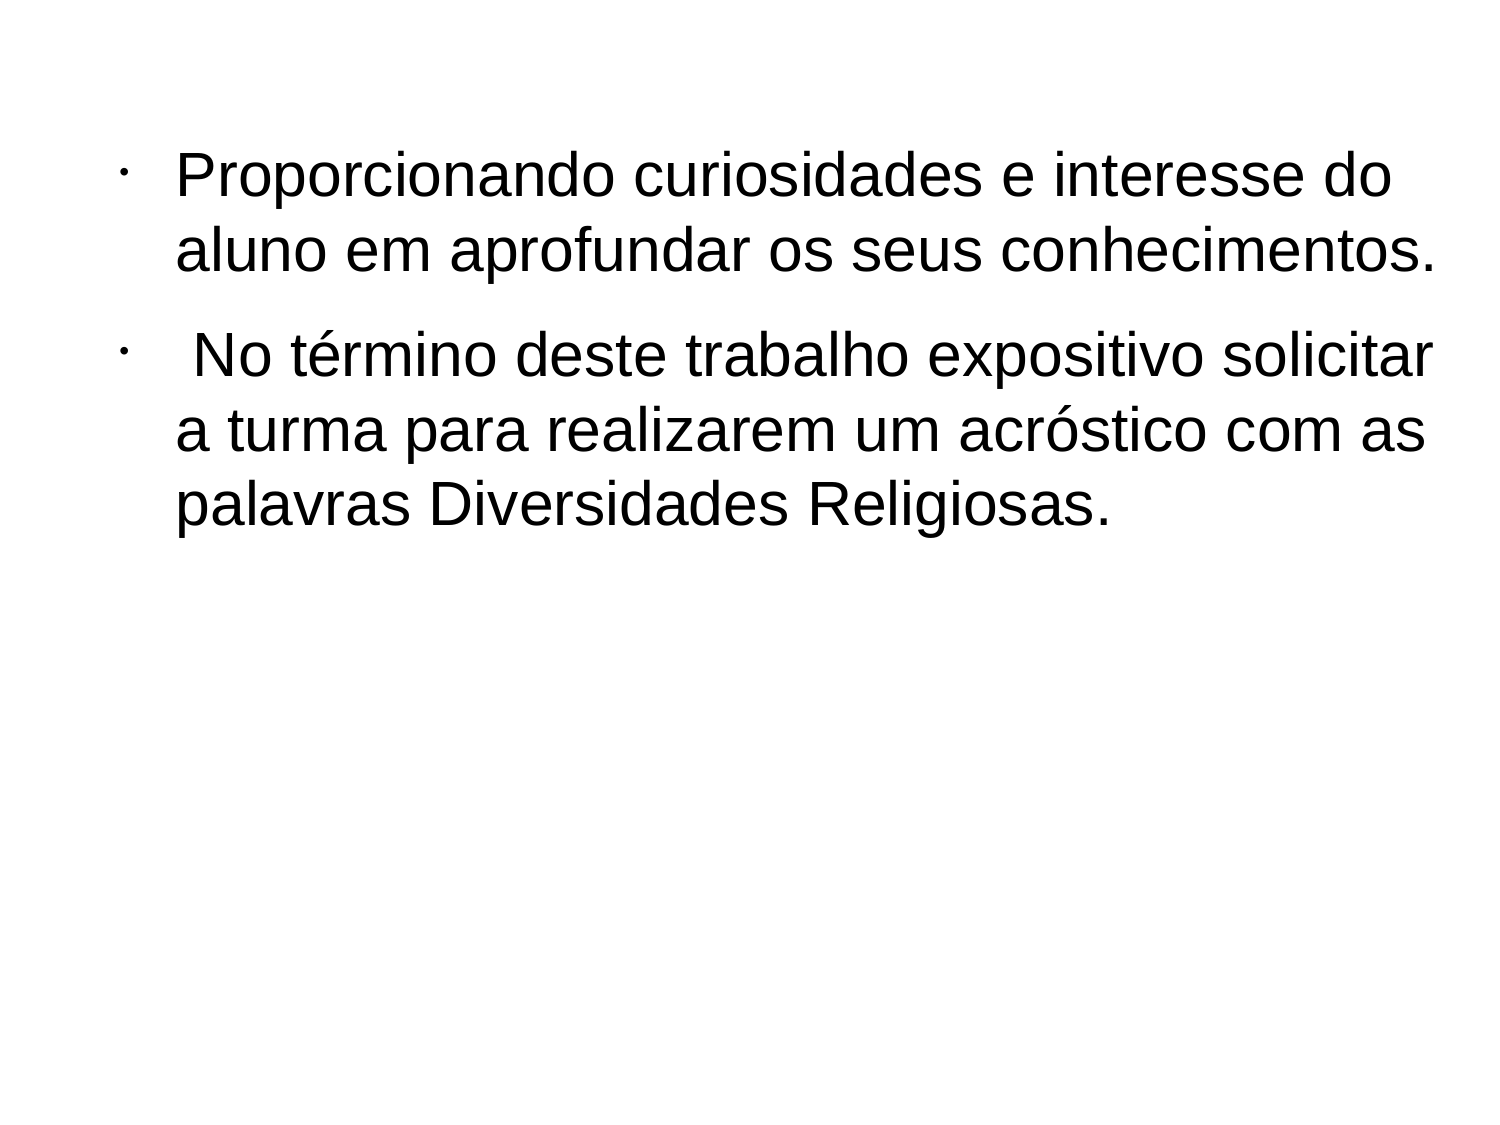

# Proporcionando curiosidades e interesse do aluno em aprofundar os seus conhecimentos.
 No término deste trabalho expositivo solicitar a turma para realizarem um acróstico com as palavras Diversidades Religiosas.